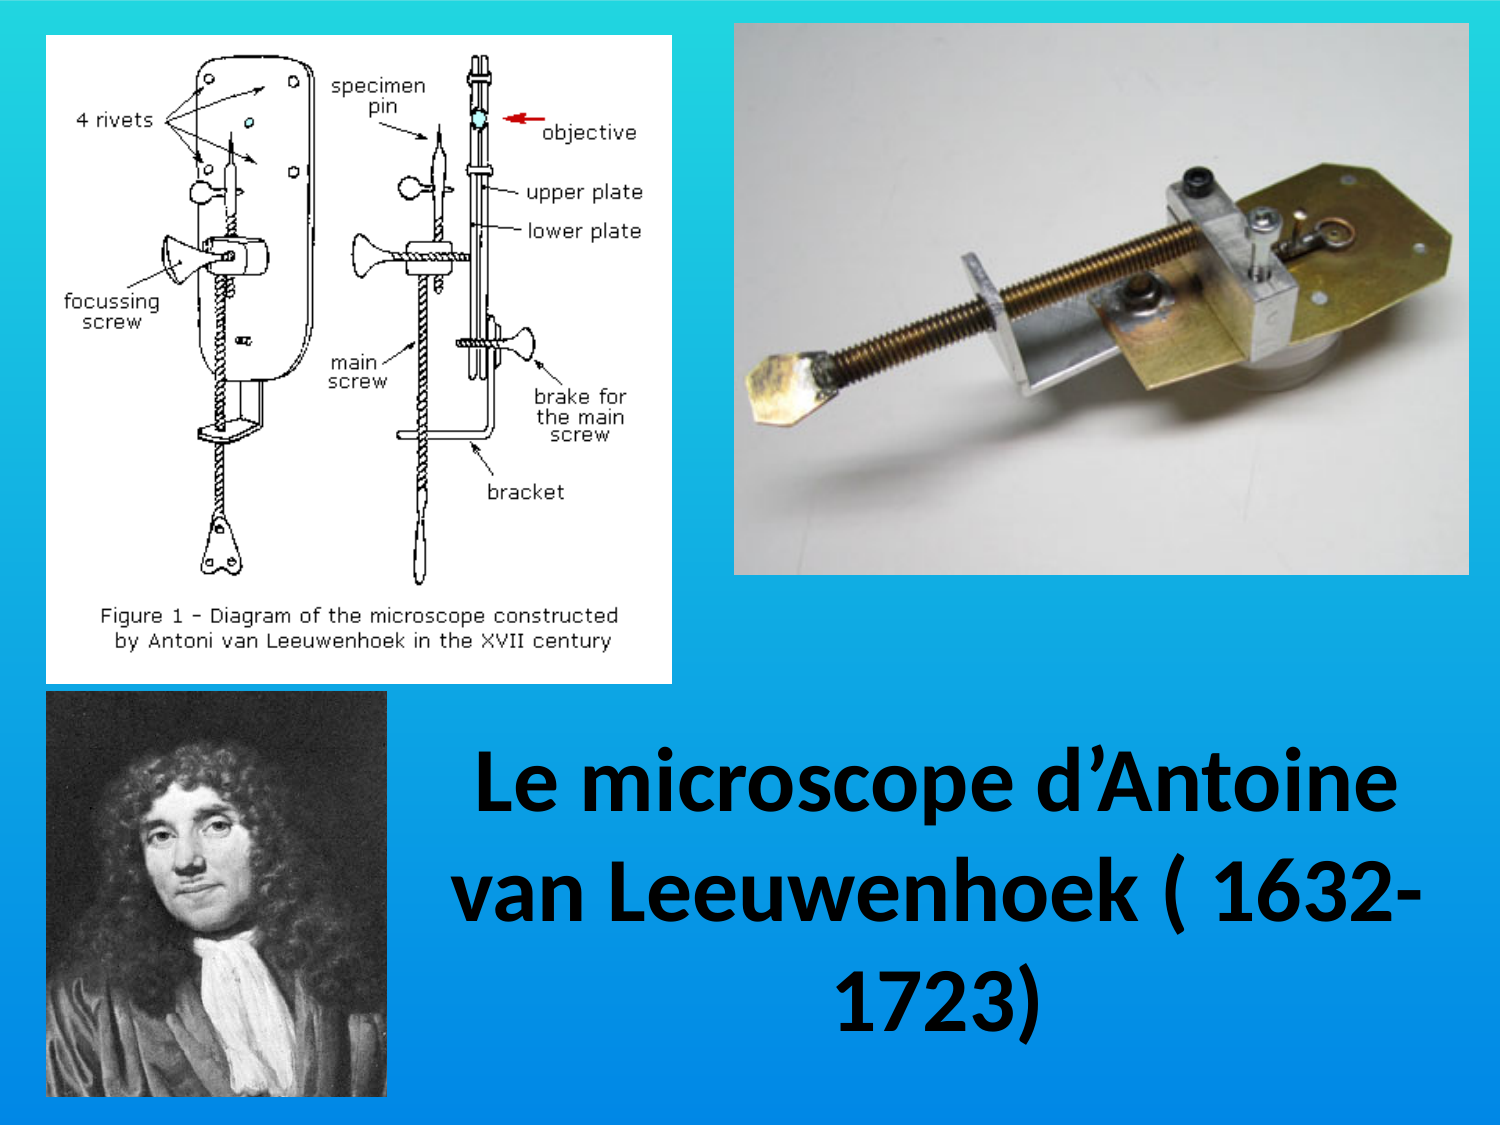

# Le microscope d’Antoine van Leeuwenhoek ( 1632-1723)